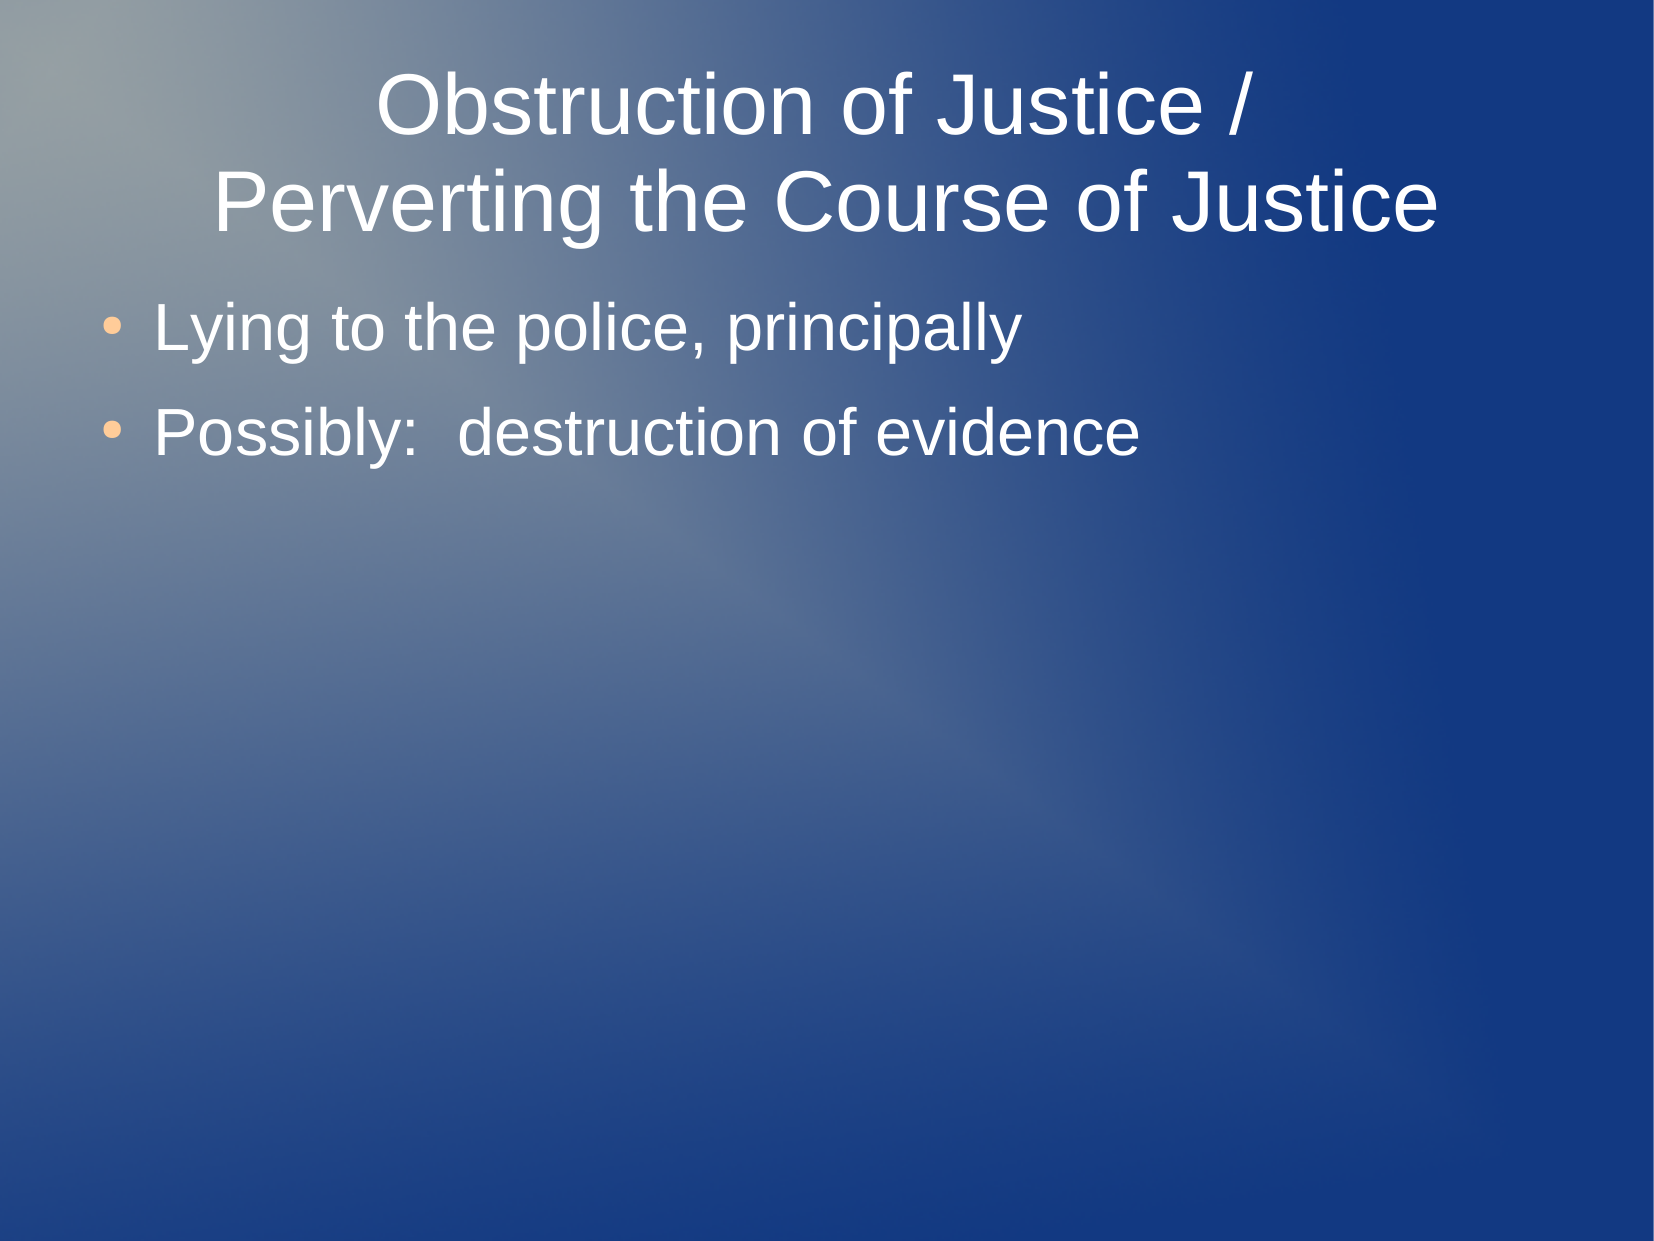

# Obstruction of Justice / Perverting the Course of Justice
Lying to the police, principally
Possibly: destruction of evidence